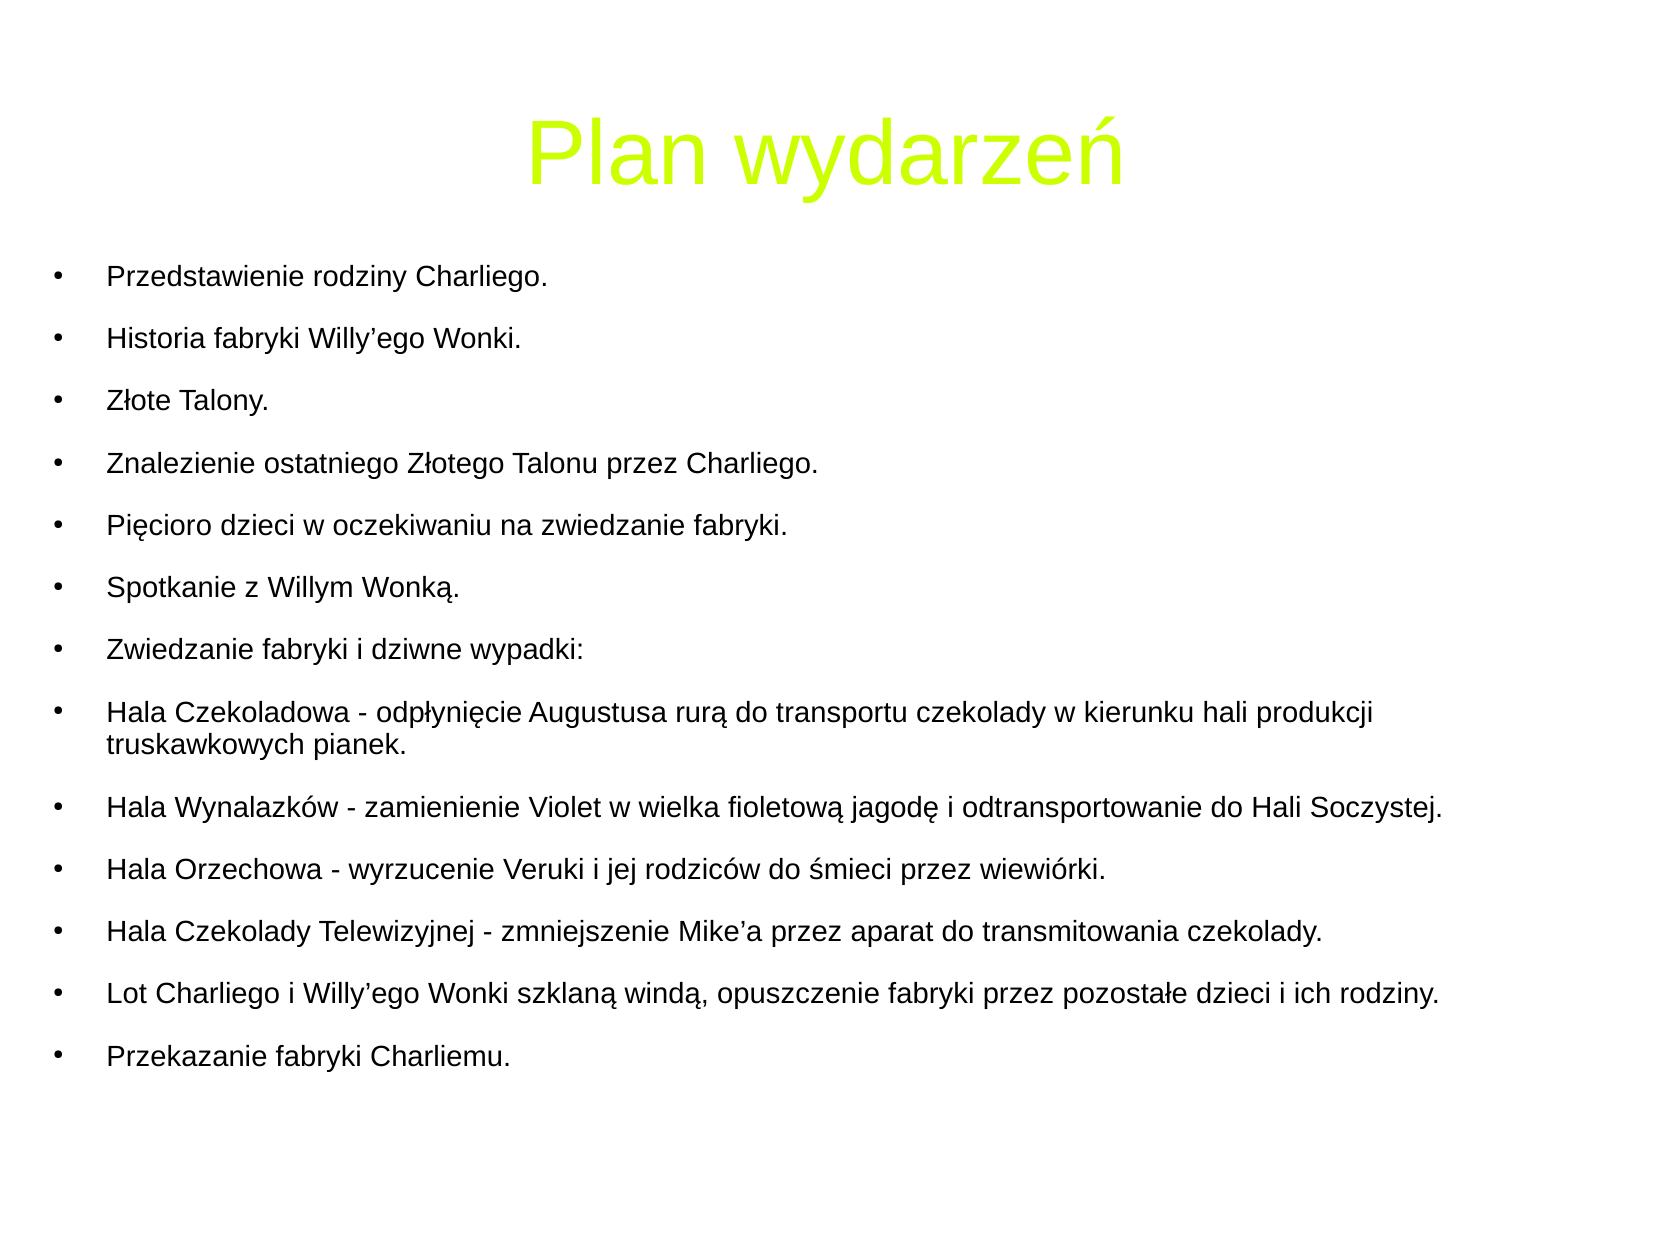

# Plan wydarzeń
Przedstawienie rodziny Charliego.
Historia fabryki Willy’ego Wonki.
Złote Talony.
Znalezienie ostatniego Złotego Talonu przez Charliego.
Pięcioro dzieci w oczekiwaniu na zwiedzanie fabryki.
Spotkanie z Willym Wonką.
Zwiedzanie fabryki i dziwne wypadki:
Hala Czekoladowa - odpłynięcie Augustusa rurą do transportu czekolady w kierunku hali produkcji truskawkowych pianek.
Hala Wynalazków - zamienienie Violet w wielka fioletową jagodę i odtransportowanie do Hali Soczystej.
Hala Orzechowa - wyrzucenie Veruki i jej rodziców do śmieci przez wiewiórki.
Hala Czekolady Telewizyjnej - zmniejszenie Mike’a przez aparat do transmitowania czekolady.
Lot Charliego i Willy’ego Wonki szklaną windą, opuszczenie fabryki przez pozostałe dzieci i ich rodziny.
Przekazanie fabryki Charliemu.